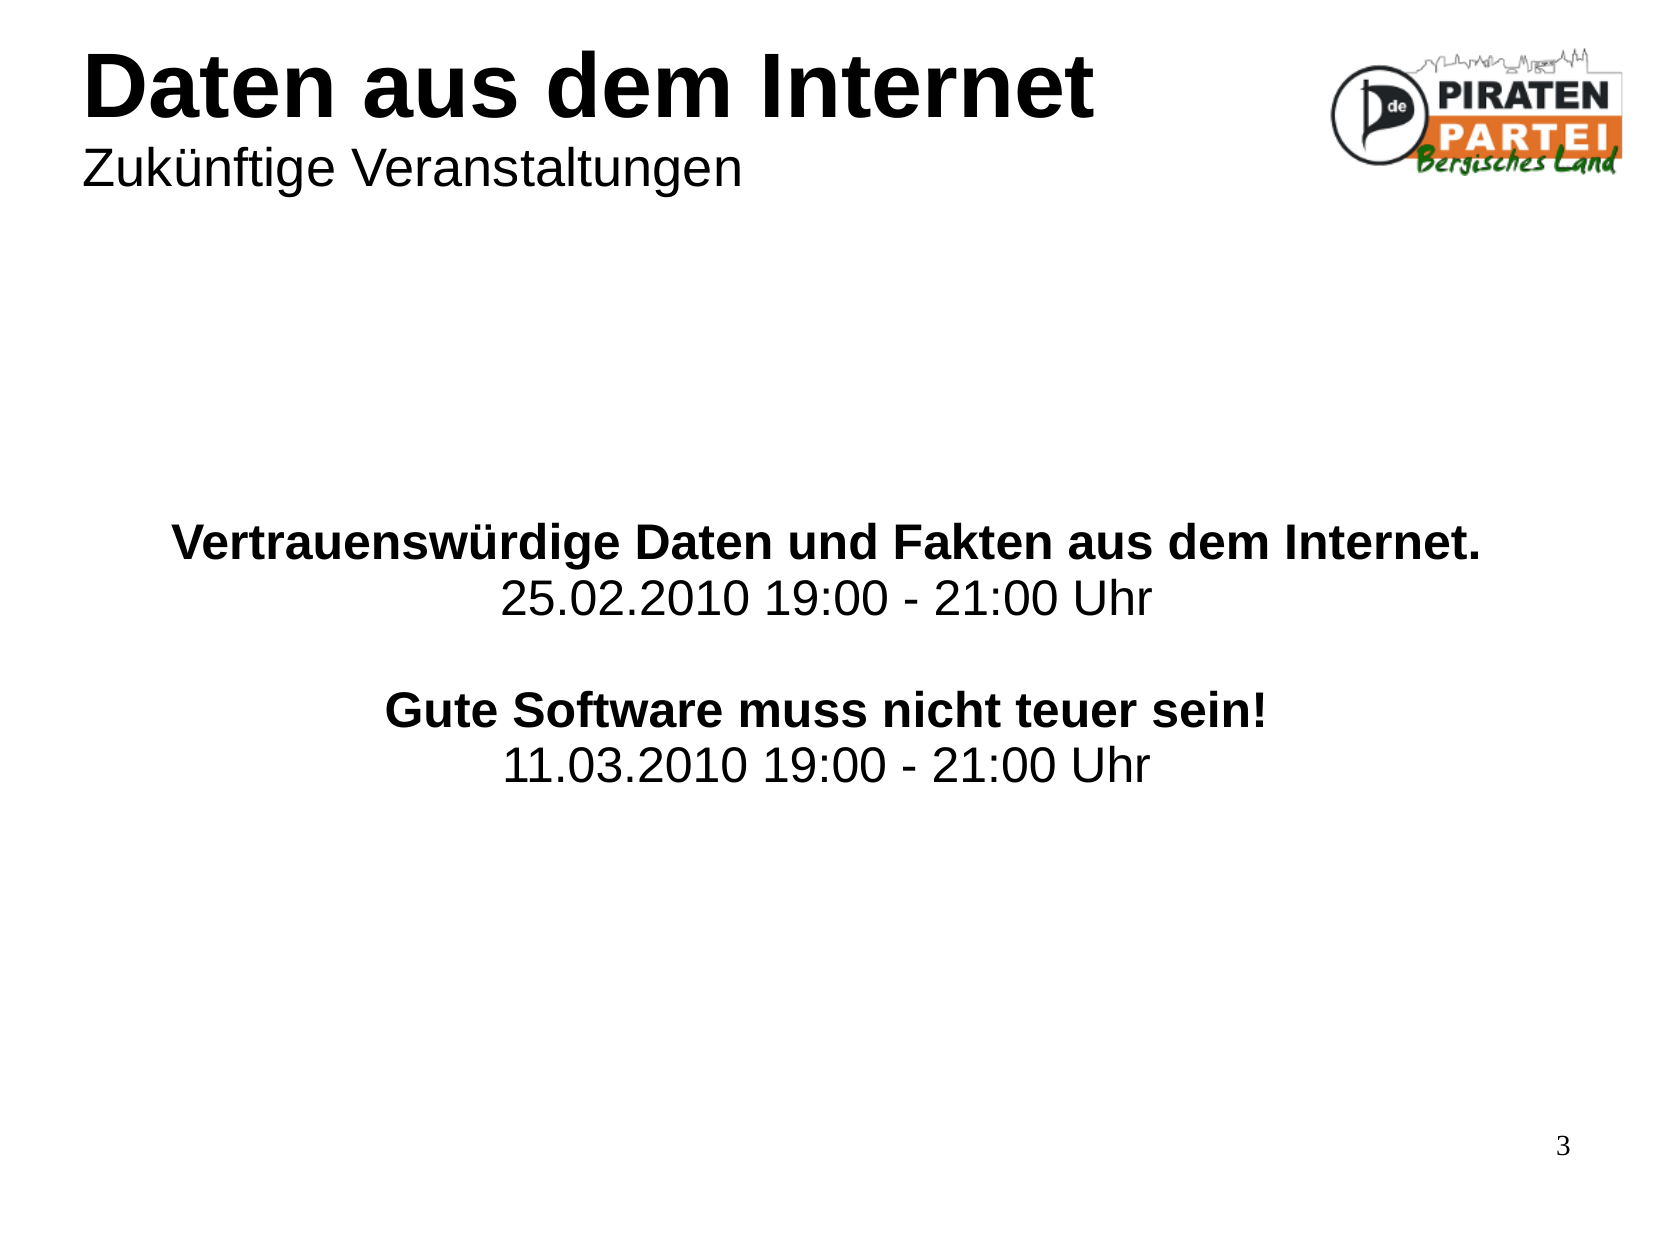

# Daten aus dem Internet Zukünftige Veranstaltungen
Vertrauenswürdige Daten und Fakten aus dem Internet.
25.02.2010 19:00 - 21:00 Uhr
Gute Software muss nicht teuer sein!
11.03.2010 19:00 - 21:00 Uhr
3